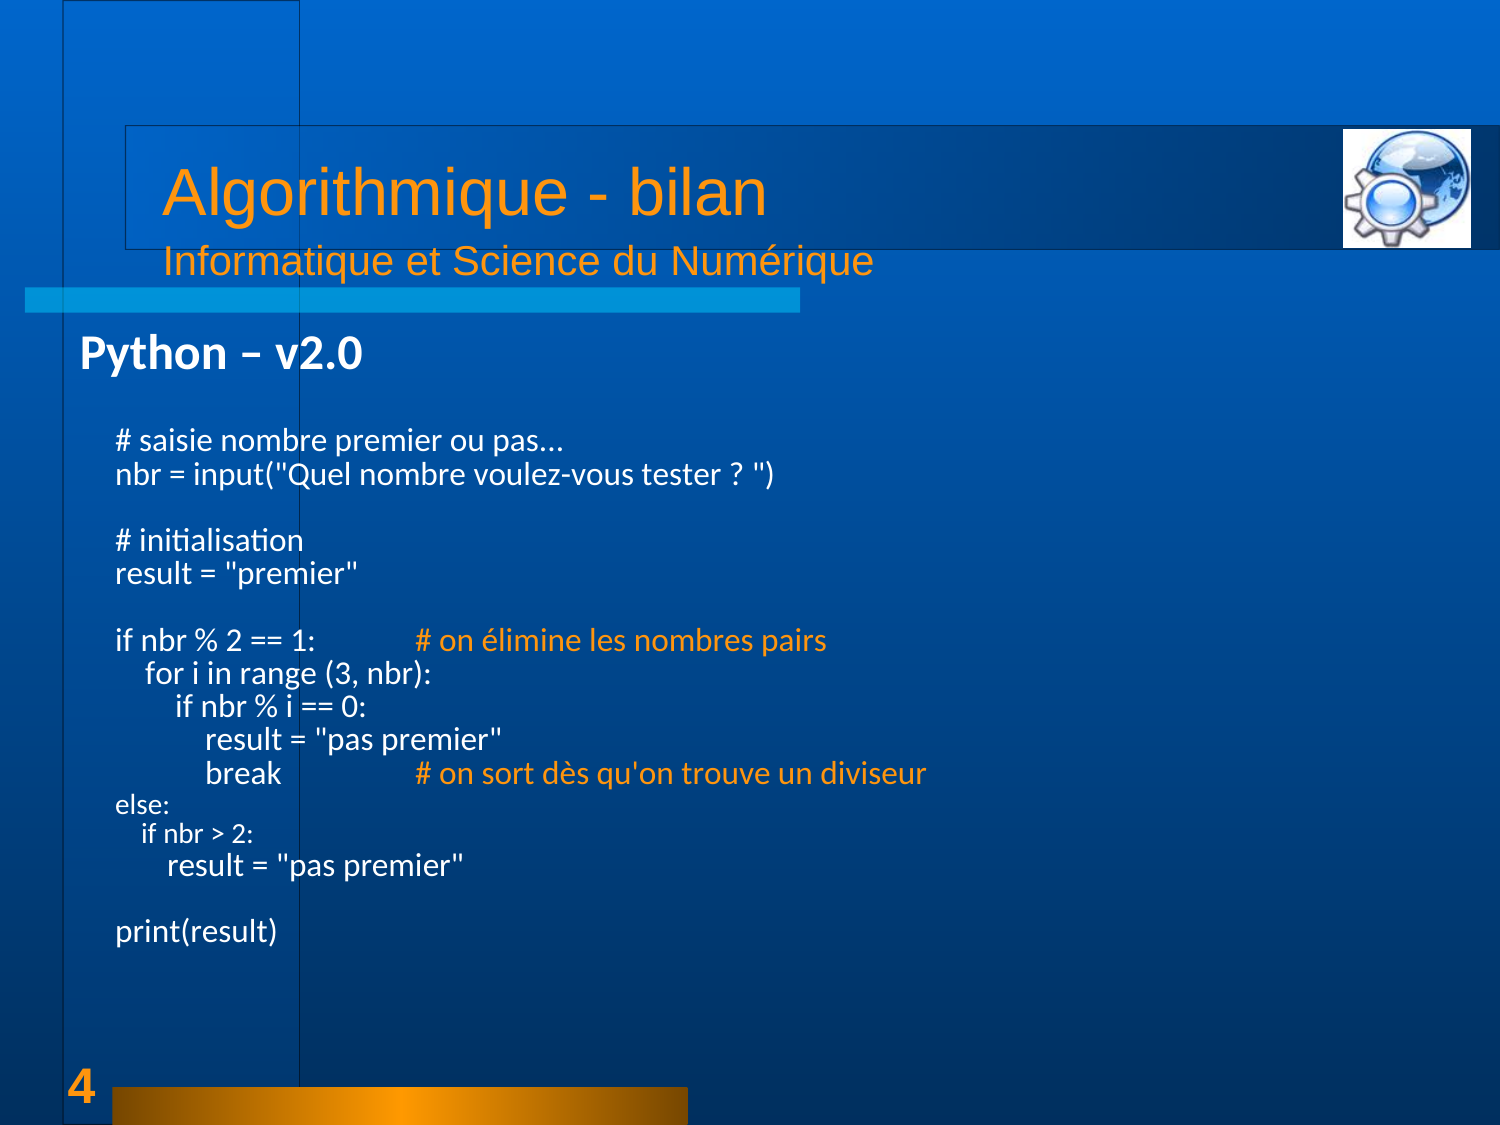

Python – v2.0
# saisie nombre premier ou pas...
nbr = input("Quel nombre voulez-vous tester ? ")
# initialisation
result = "premier"
if nbr % 2 == 1:	# on élimine les nombres pairs
 for i in range (3, nbr):
 if nbr % i == 0:
 result = "pas premier"
 break	# on sort dès qu'on trouve un diviseur
else:
 if nbr > 2:
 result = "pas premier"
print(result)